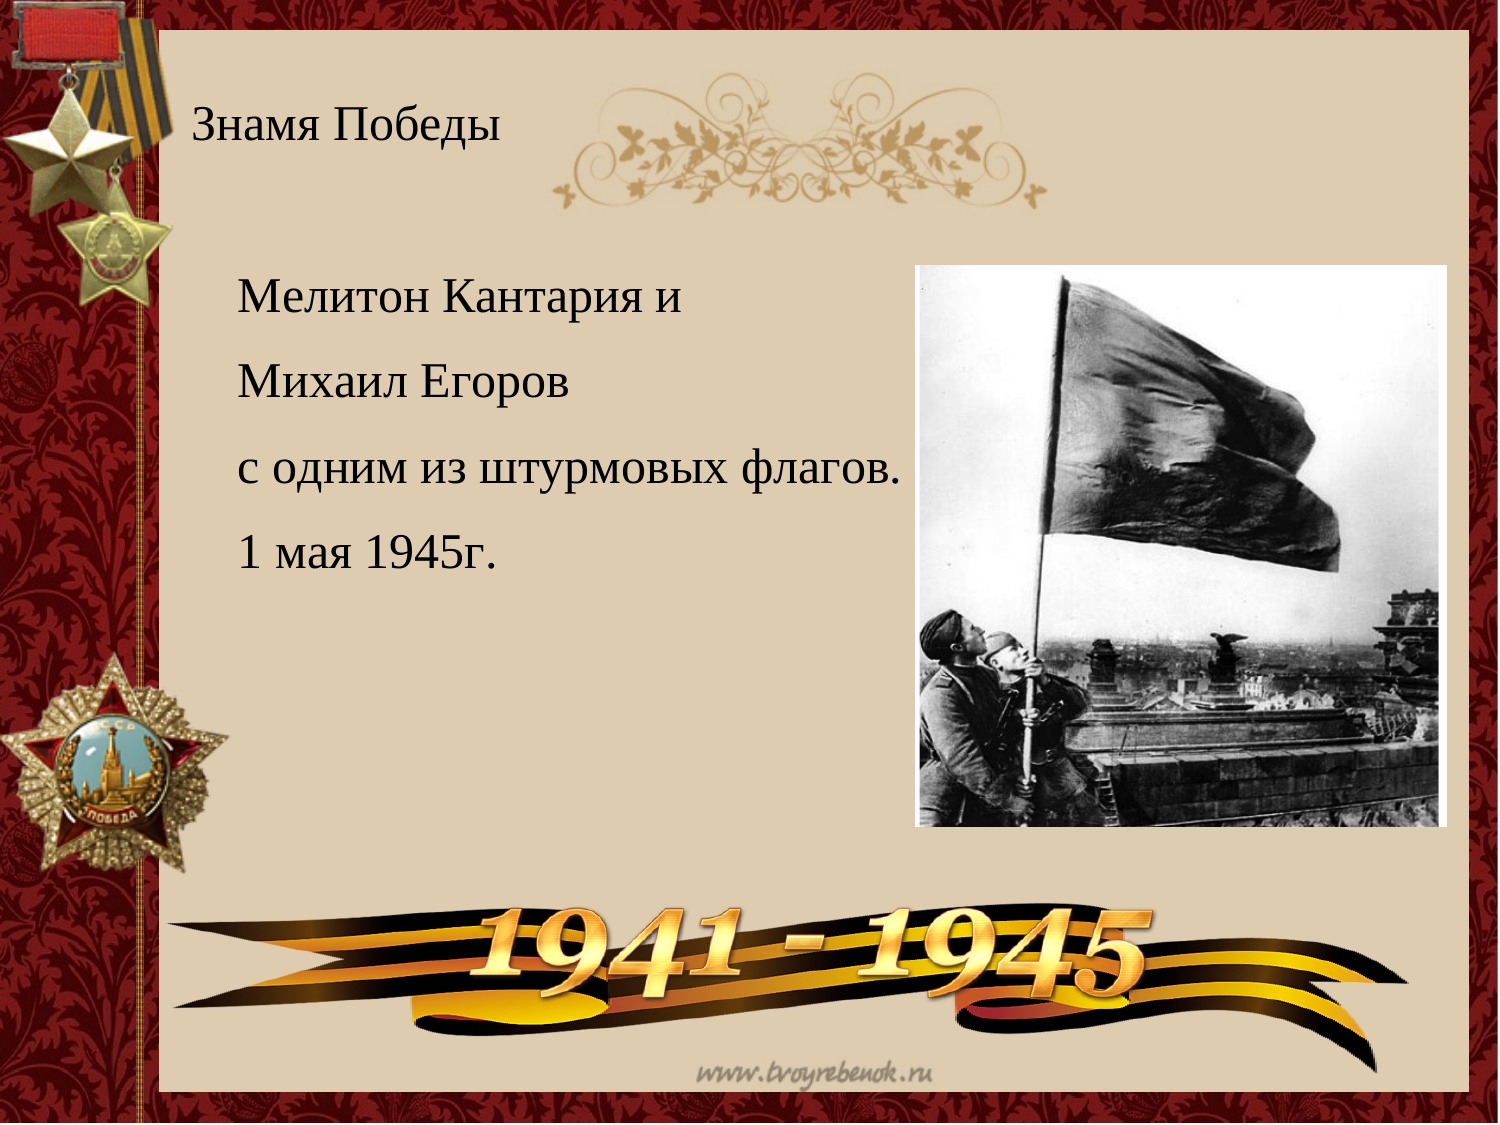

# Знамя Победы
Мелитон Кантария и
Михаил Егоров
с одним из штурмовых флагов.
1 мая 1945г.